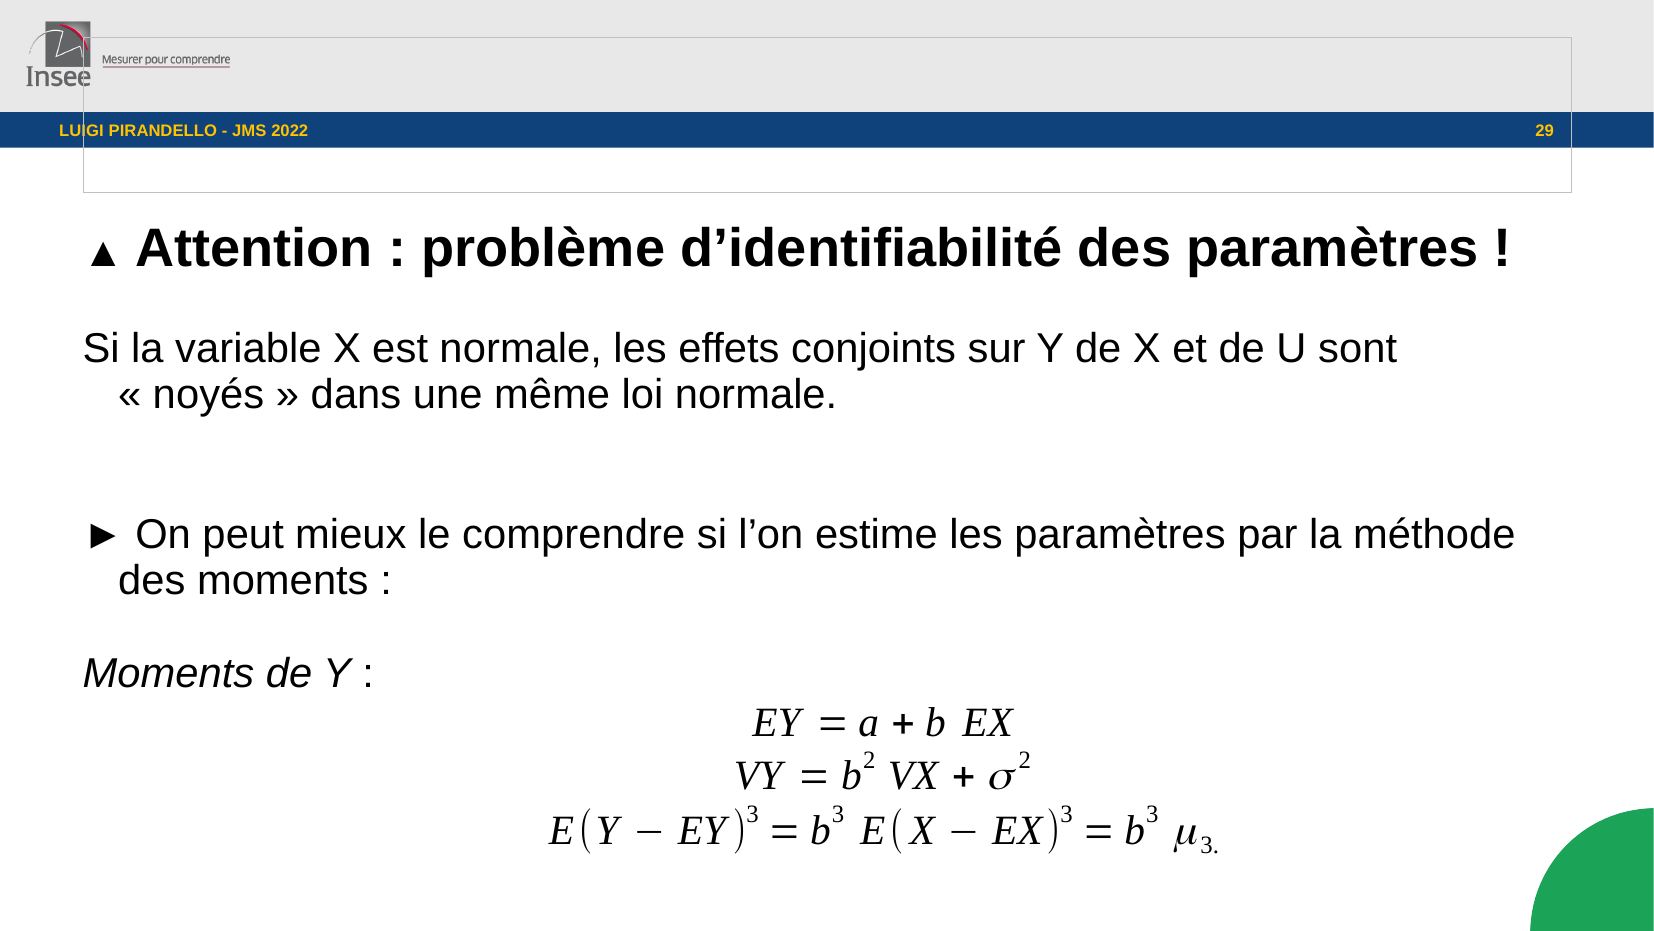

LUIGI PIRANDELLO - JMS 2022
29
▲ Attention : problème d’identifiabilité des paramètres !
Si la variable X est normale, les effets conjoints sur Y de X et de U sont « noyés » dans une même loi normale.
► On peut mieux le comprendre si l’on estime les paramètres par la méthode des moments :
Moments de Y :